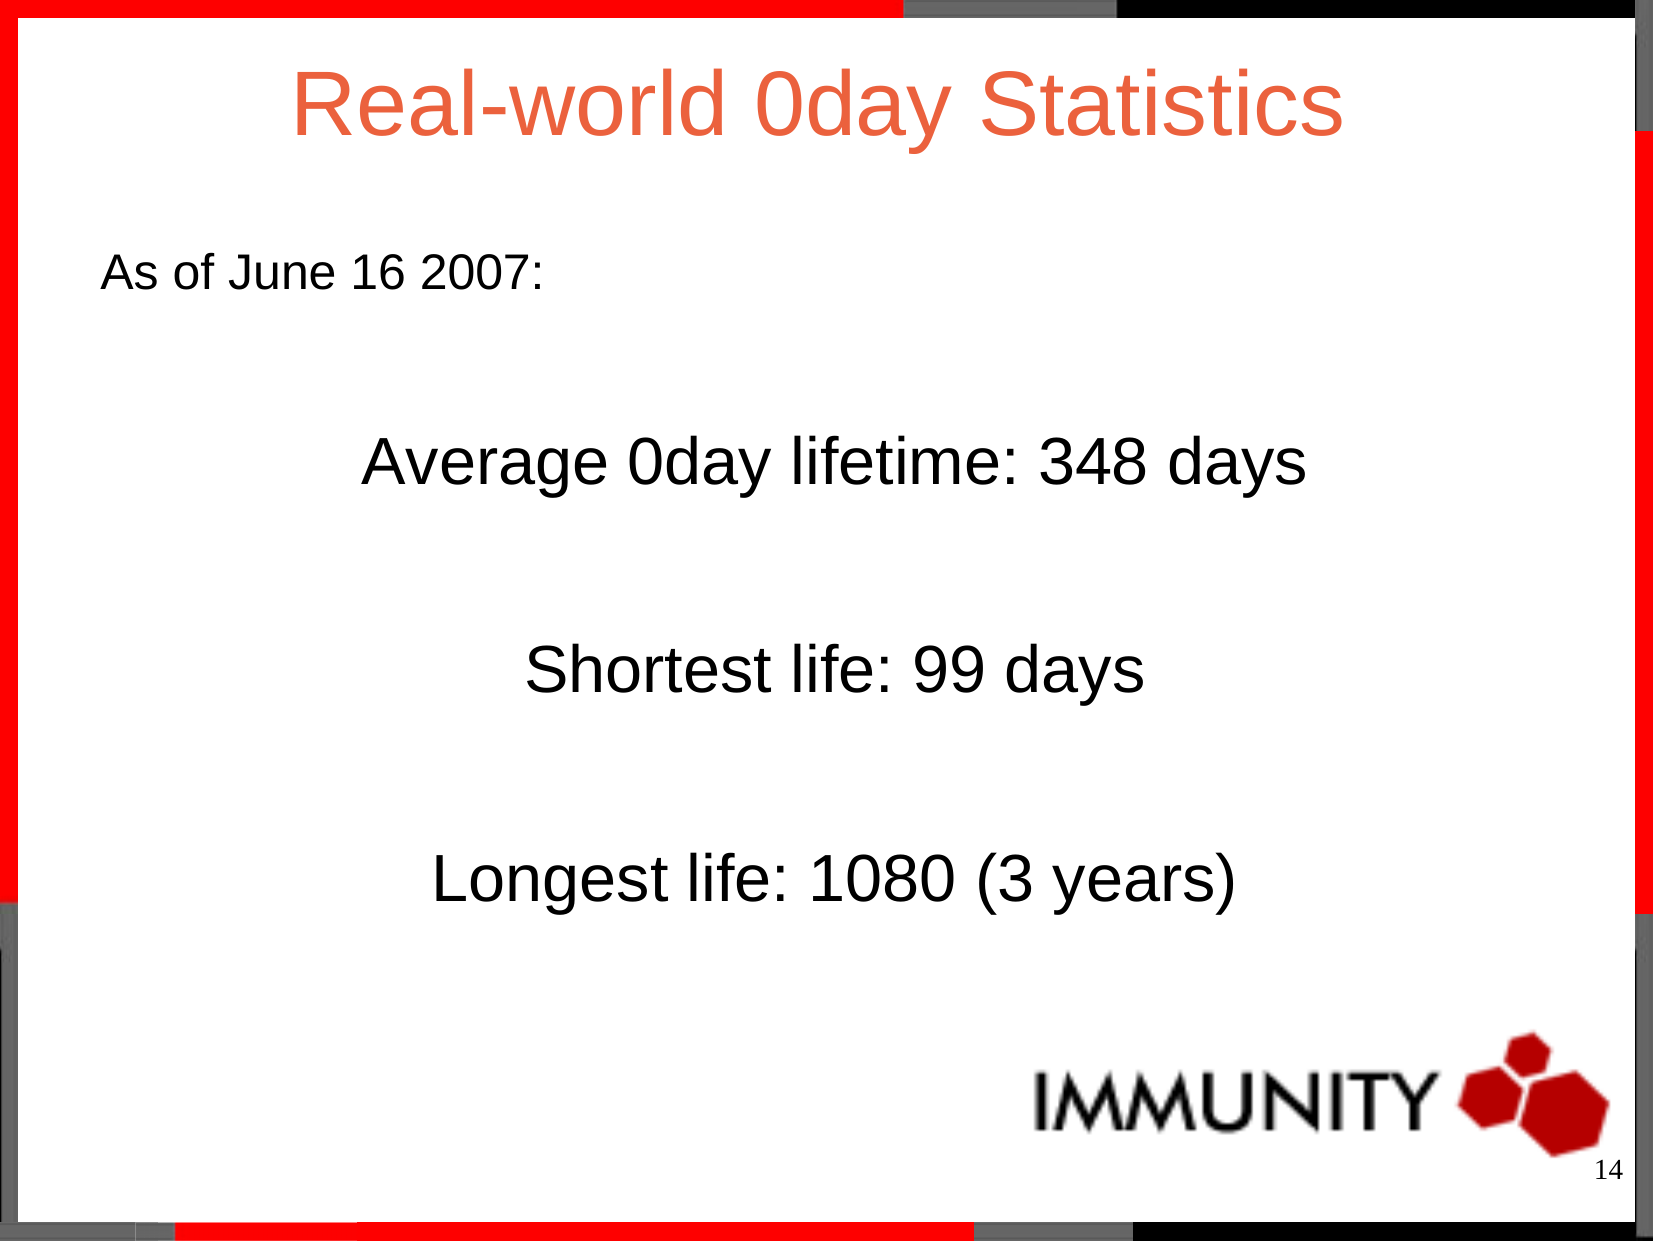

# Real-world 0day Statistics
As of June 16 2007:
Average 0day lifetime: 348 days
Shortest life: 99 days
Longest life: 1080 (3 years)